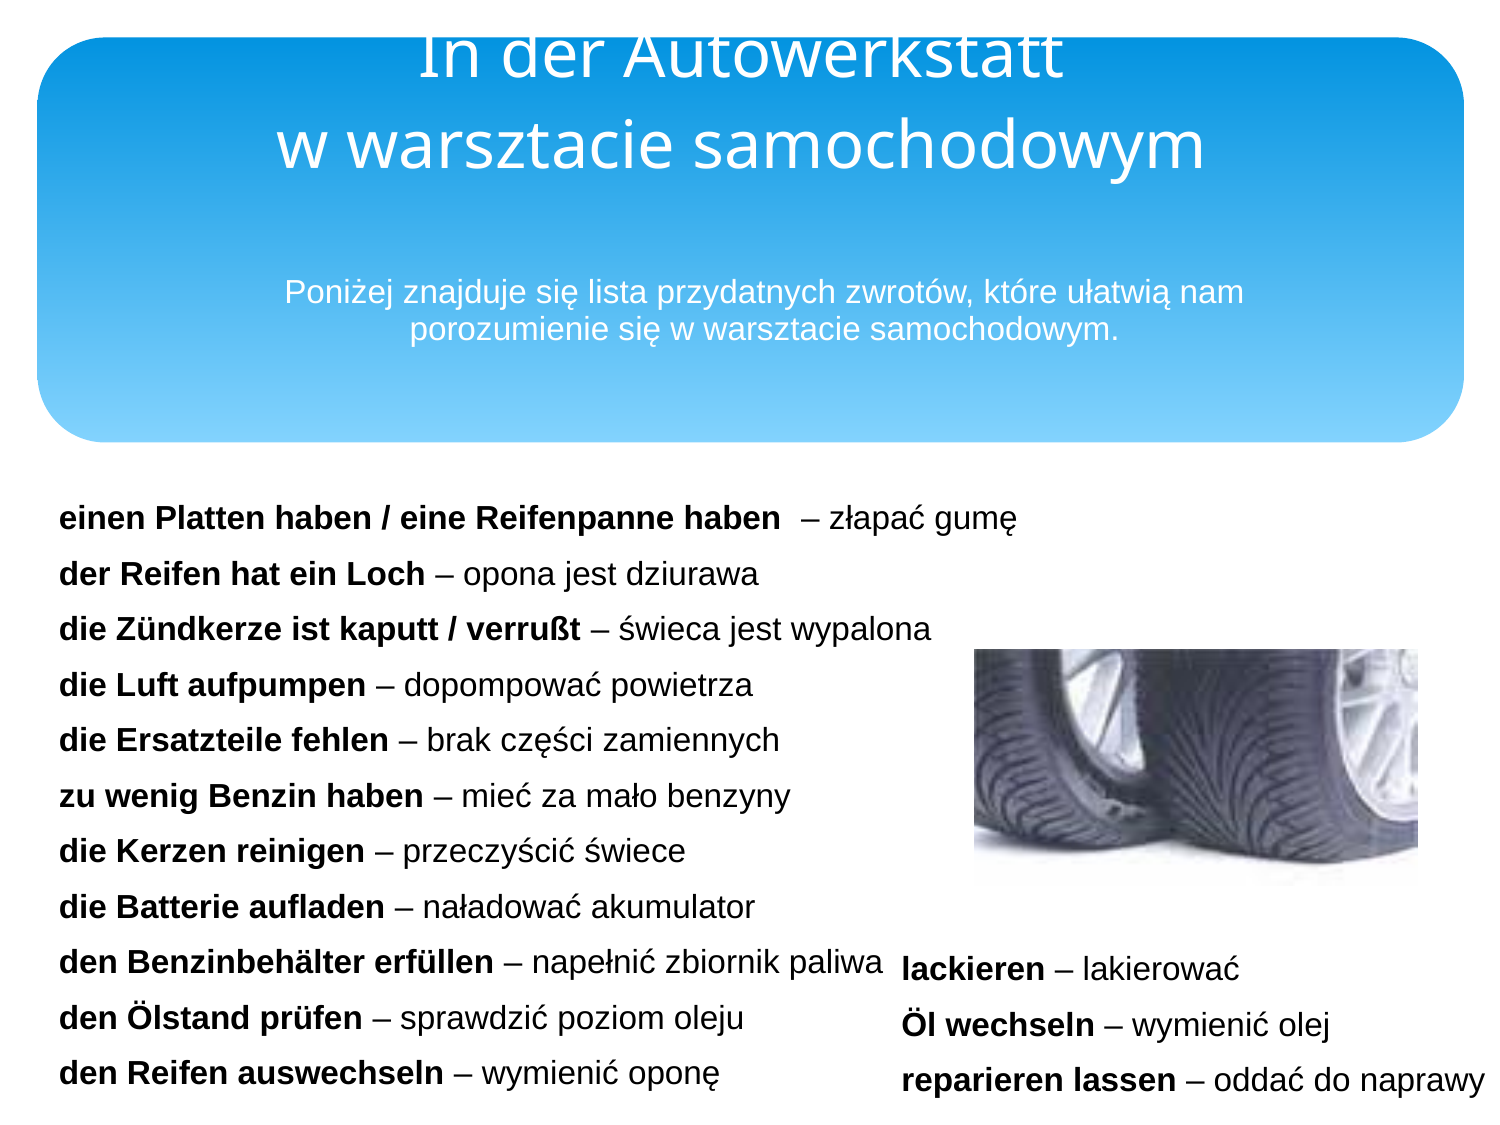

# In der Autowerkstatt w warsztacie samochodowym
Poniżej znajduje się lista przydatnych zwrotów, które ułatwią nam
porozumienie się w warsztacie samochodowym.
einen Platten haben / eine Reifenpanne haben – złapać gumę
der Reifen hat ein Loch – opona jest dziurawa
die Zündkerze ist kaputt / verrußt – świeca jest wypalona
die Luft aufpumpen – dopompować powietrza
die Ersatzteile fehlen – brak części zamiennych
zu wenig Benzin haben – mieć za mało benzyny
die Kerzen reinigen – przeczyścić świece
die Batterie aufladen – naładować akumulator
den Benzinbehälter erfüllen – napełnić zbiornik paliwa
den Ölstand prüfen – sprawdzić poziom oleju
den Reifen auswechseln – wymienić oponę
lackieren – lakierować
Öl wechseln – wymienić olej
reparieren lassen – oddać do naprawy